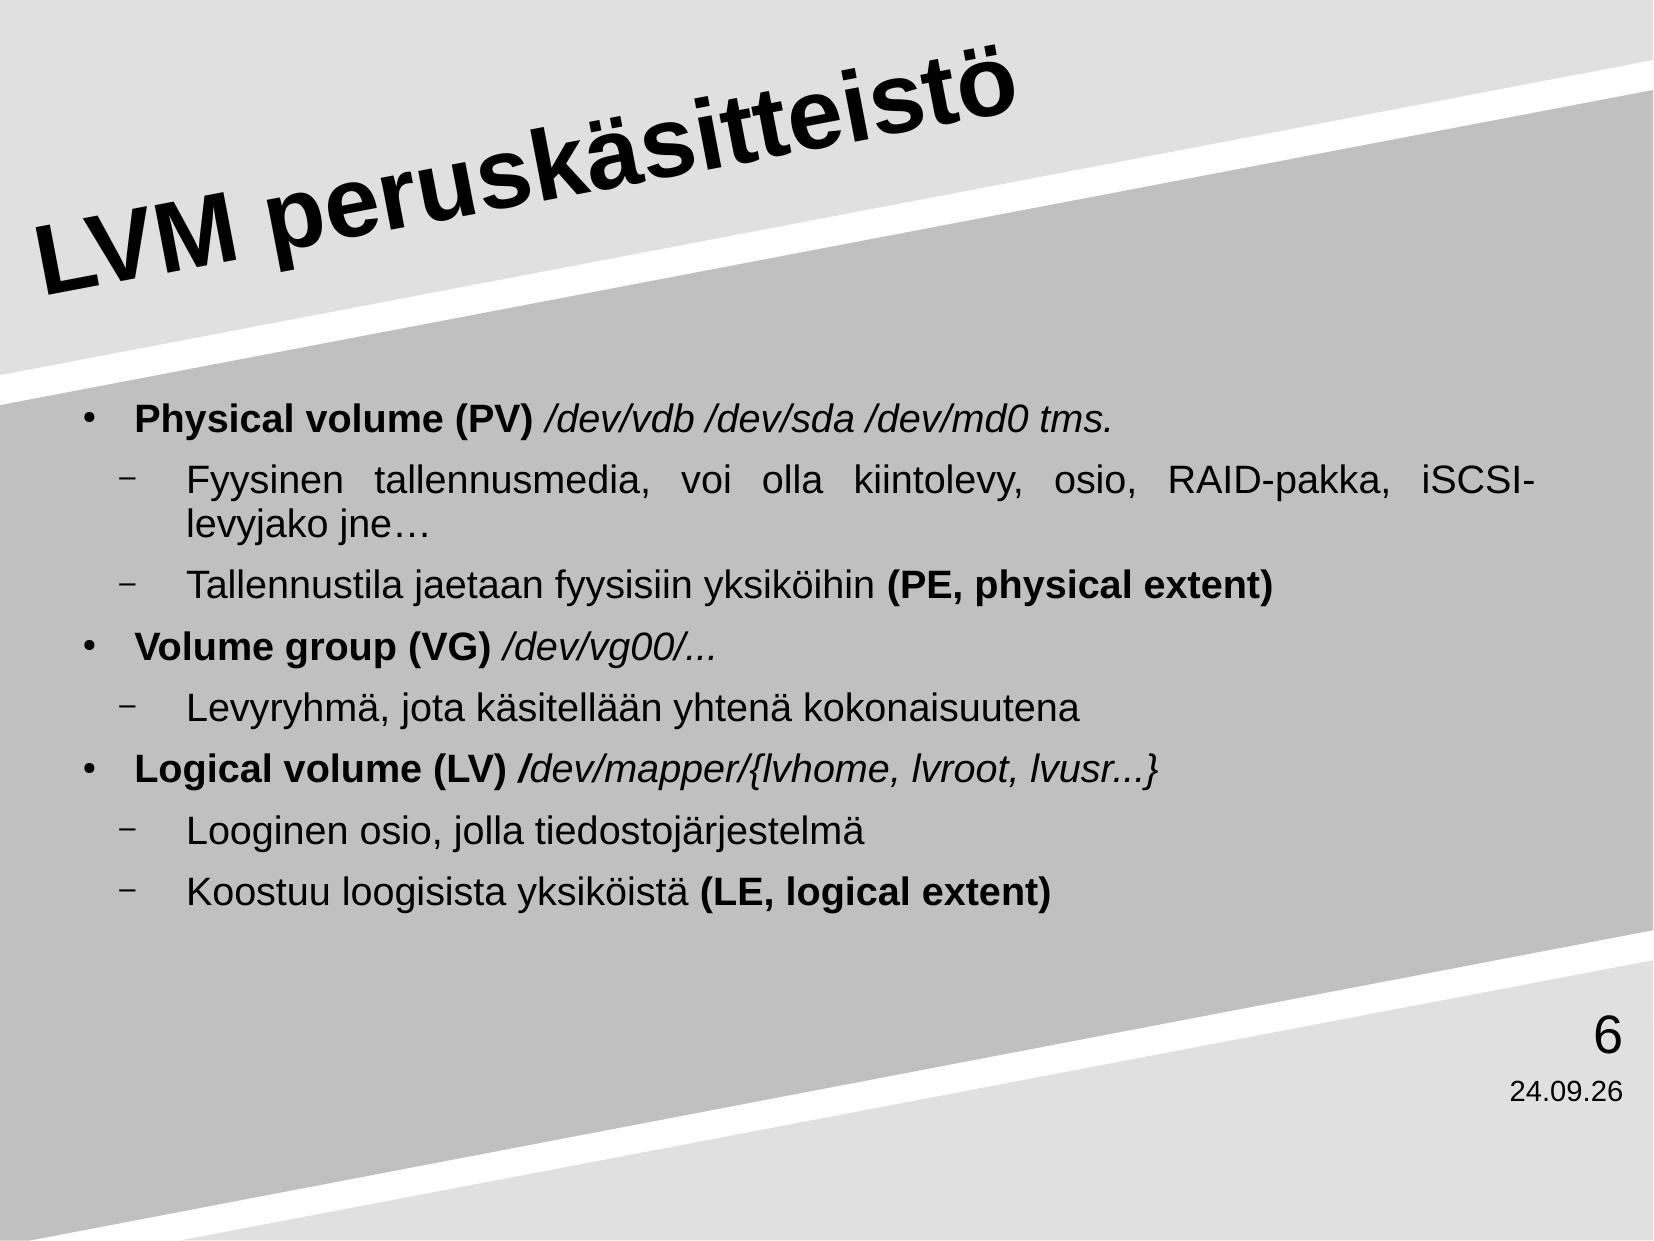

# LVM peruskäsitteistö
Physical volume (PV) /dev/vdb /dev/sda /dev/md0 tms.
Fyysinen tallennusmedia, voi olla kiintolevy, osio, RAID-pakka, iSCSI-levyjako jne…
Tallennustila jaetaan fyysisiin yksiköihin (PE, physical extent)
Volume group (VG) /dev/vg00/...
Levyryhmä, jota käsitellään yhtenä kokonaisuutena
Logical volume (LV) /dev/mapper/{lvhome, lvroot, lvusr...}
Looginen osio, jolla tiedostojärjestelmä
Koostuu loogisista yksiköistä (LE, logical extent)
6